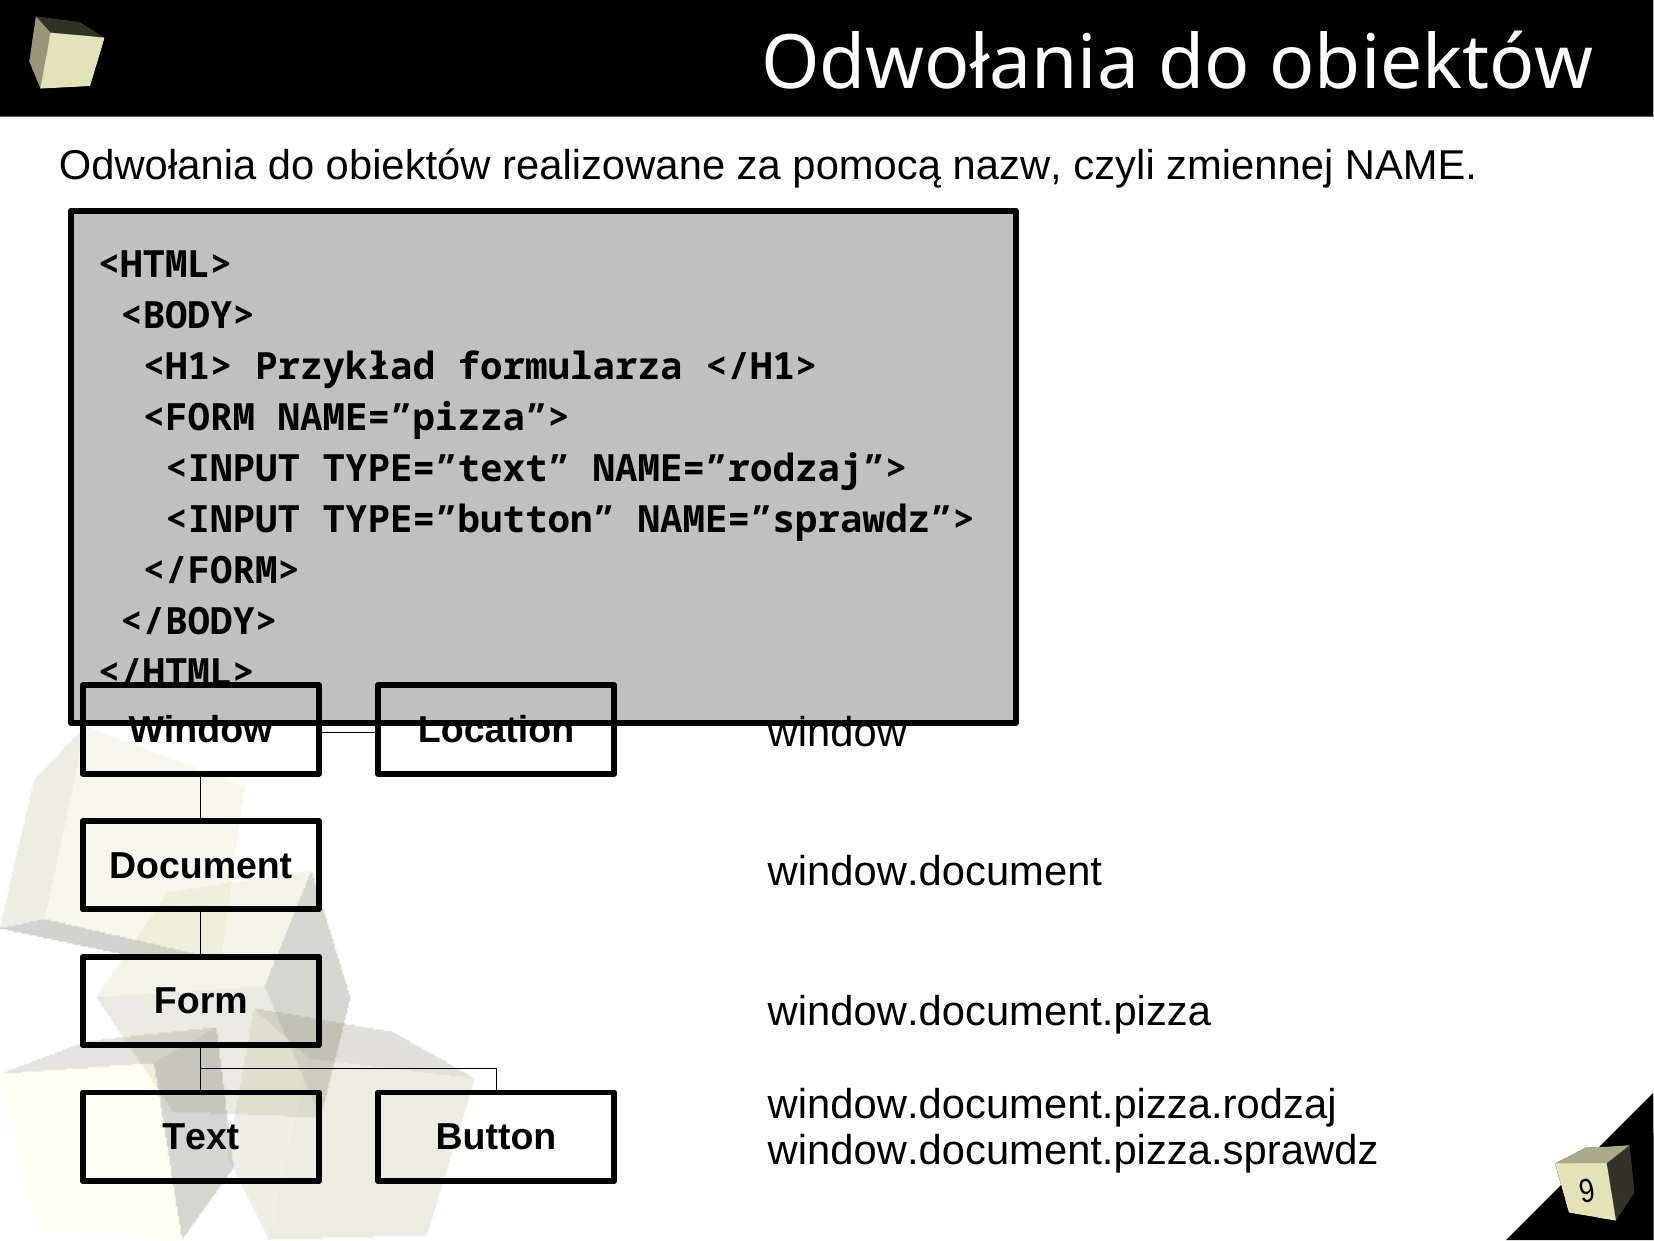

# Odwołania do obiektów
Odwołania do obiektów realizowane za pomocą nazw, czyli zmiennej NAME.
<HTML>
 <BODY>
 <H1> Przykład formularza </H1>
 <FORM NAME=”pizza”>
 <INPUT TYPE=”text” NAME=”rodzaj”>
 <INPUT TYPE=”button” NAME=”sprawdz”>
 </FORM>
 </BODY>
</HTML>
Window
Location
Document
Form
Text
Button
window
window.document
window.document.pizza
window.document.pizza.rodzaj
window.document.pizza.sprawdz